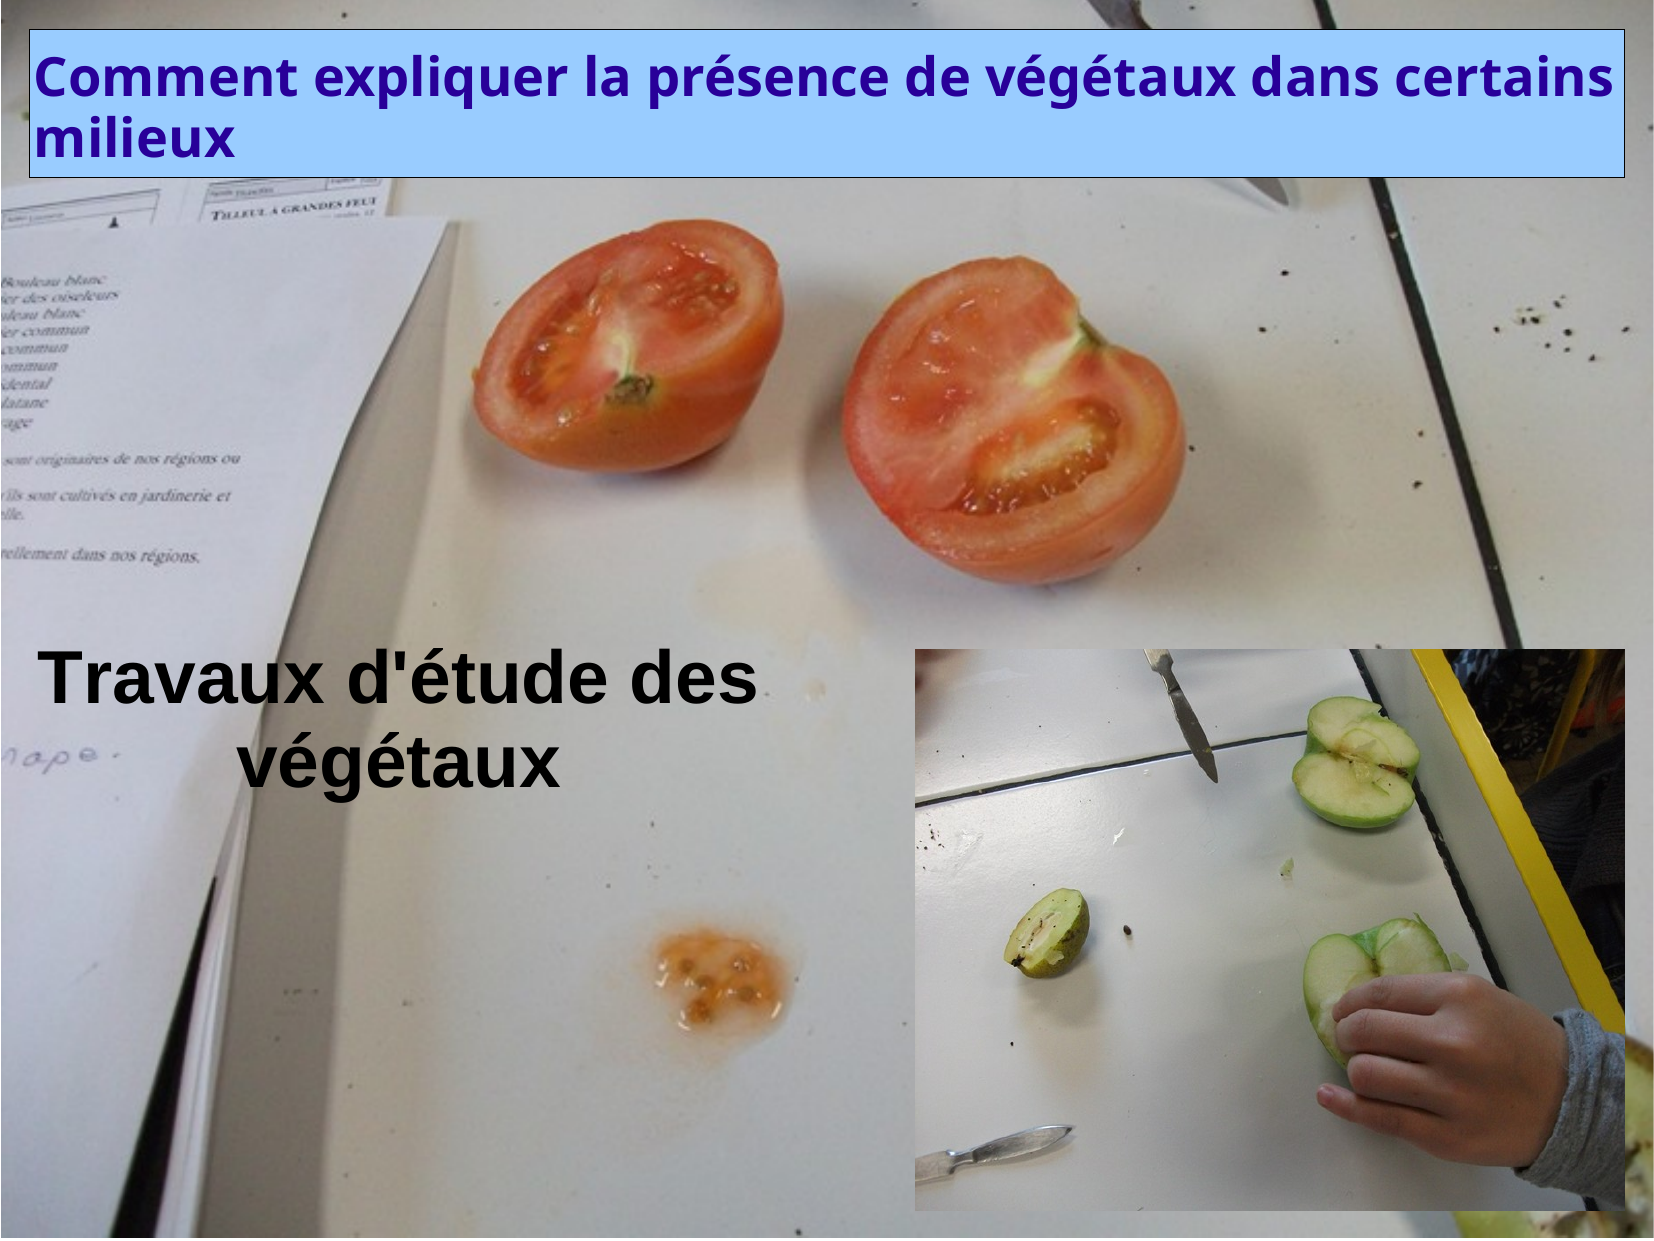

Comment expliquer la présence de végétaux dans certains milieux
#
Travaux d'étude des
végétaux